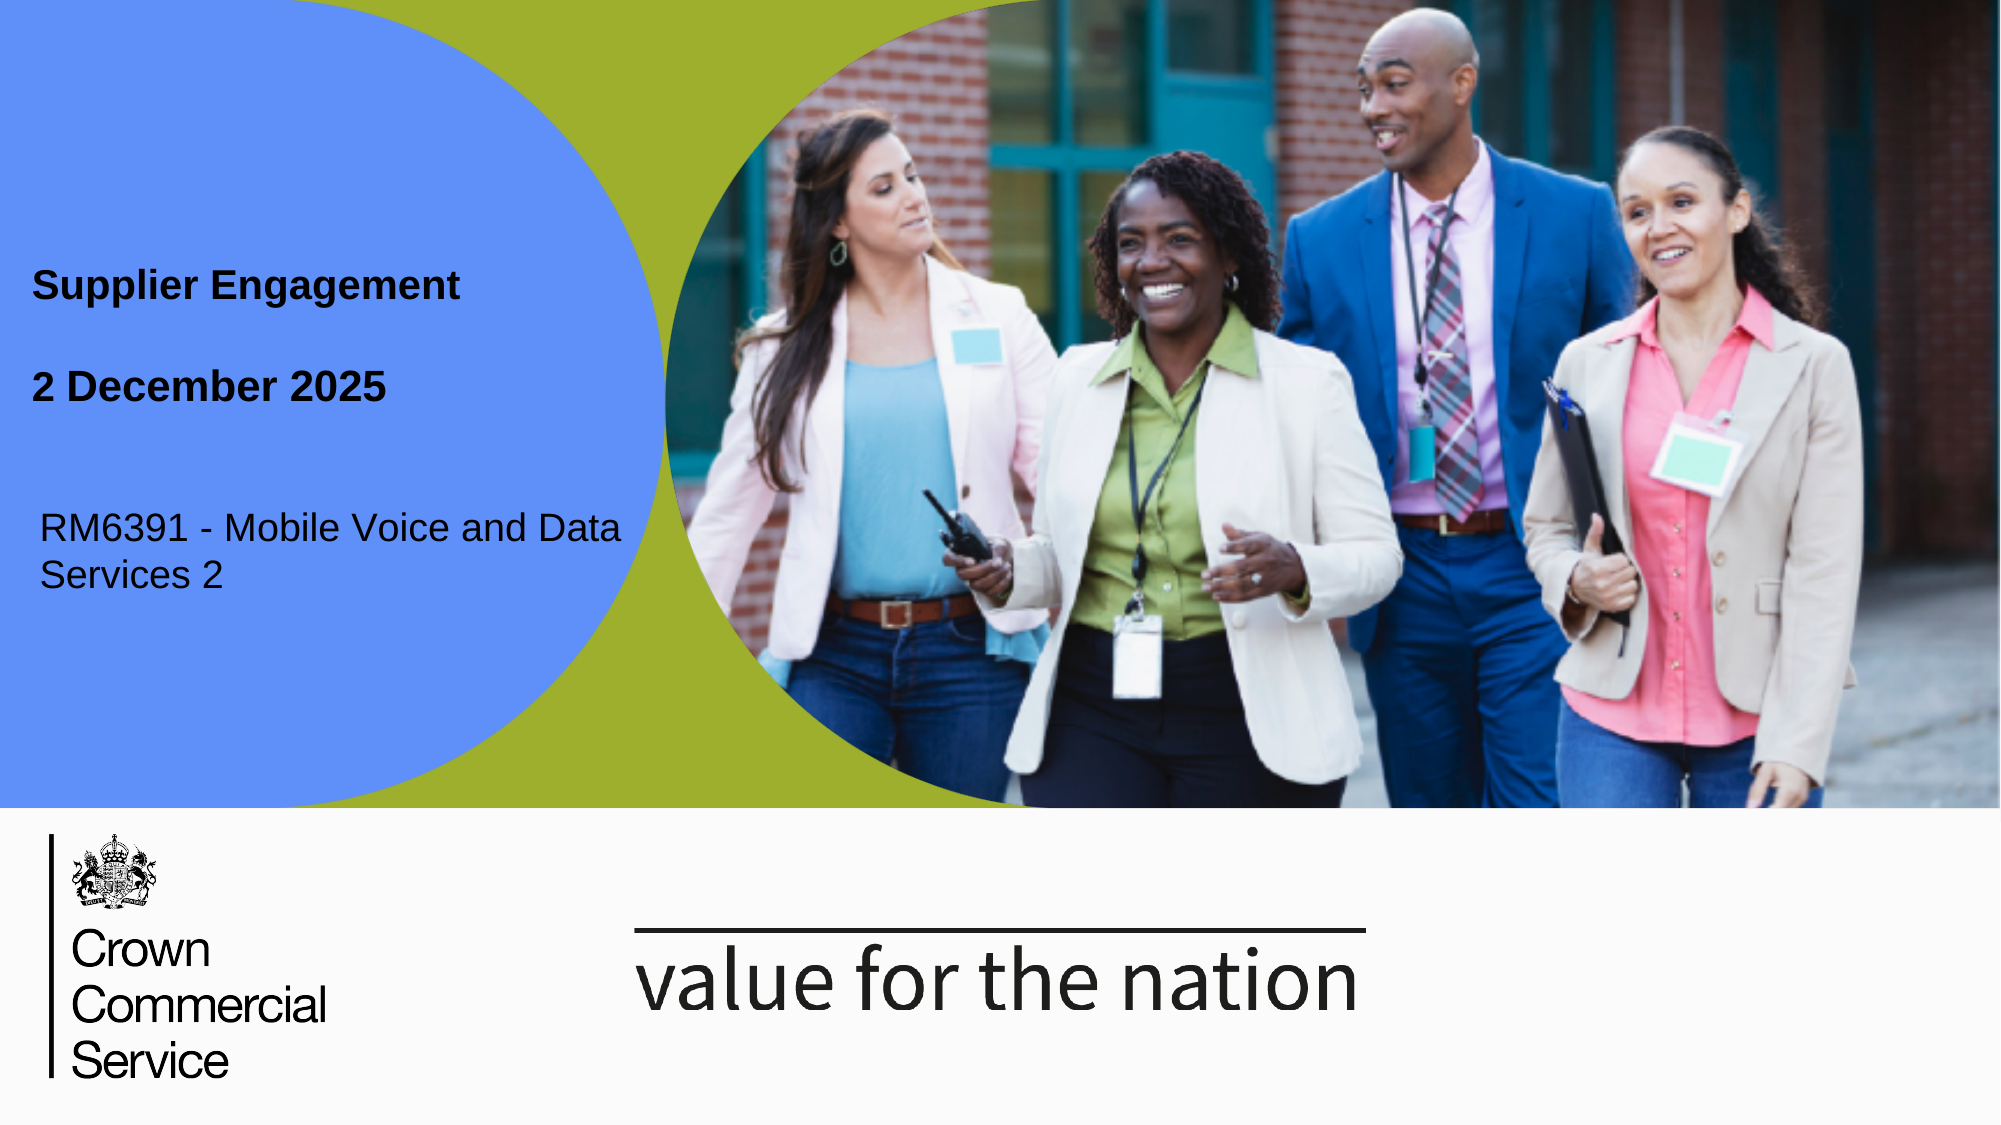

# Supplier Engagement
2 December 2025
RM6391 - Mobile Voice and Data Services 2